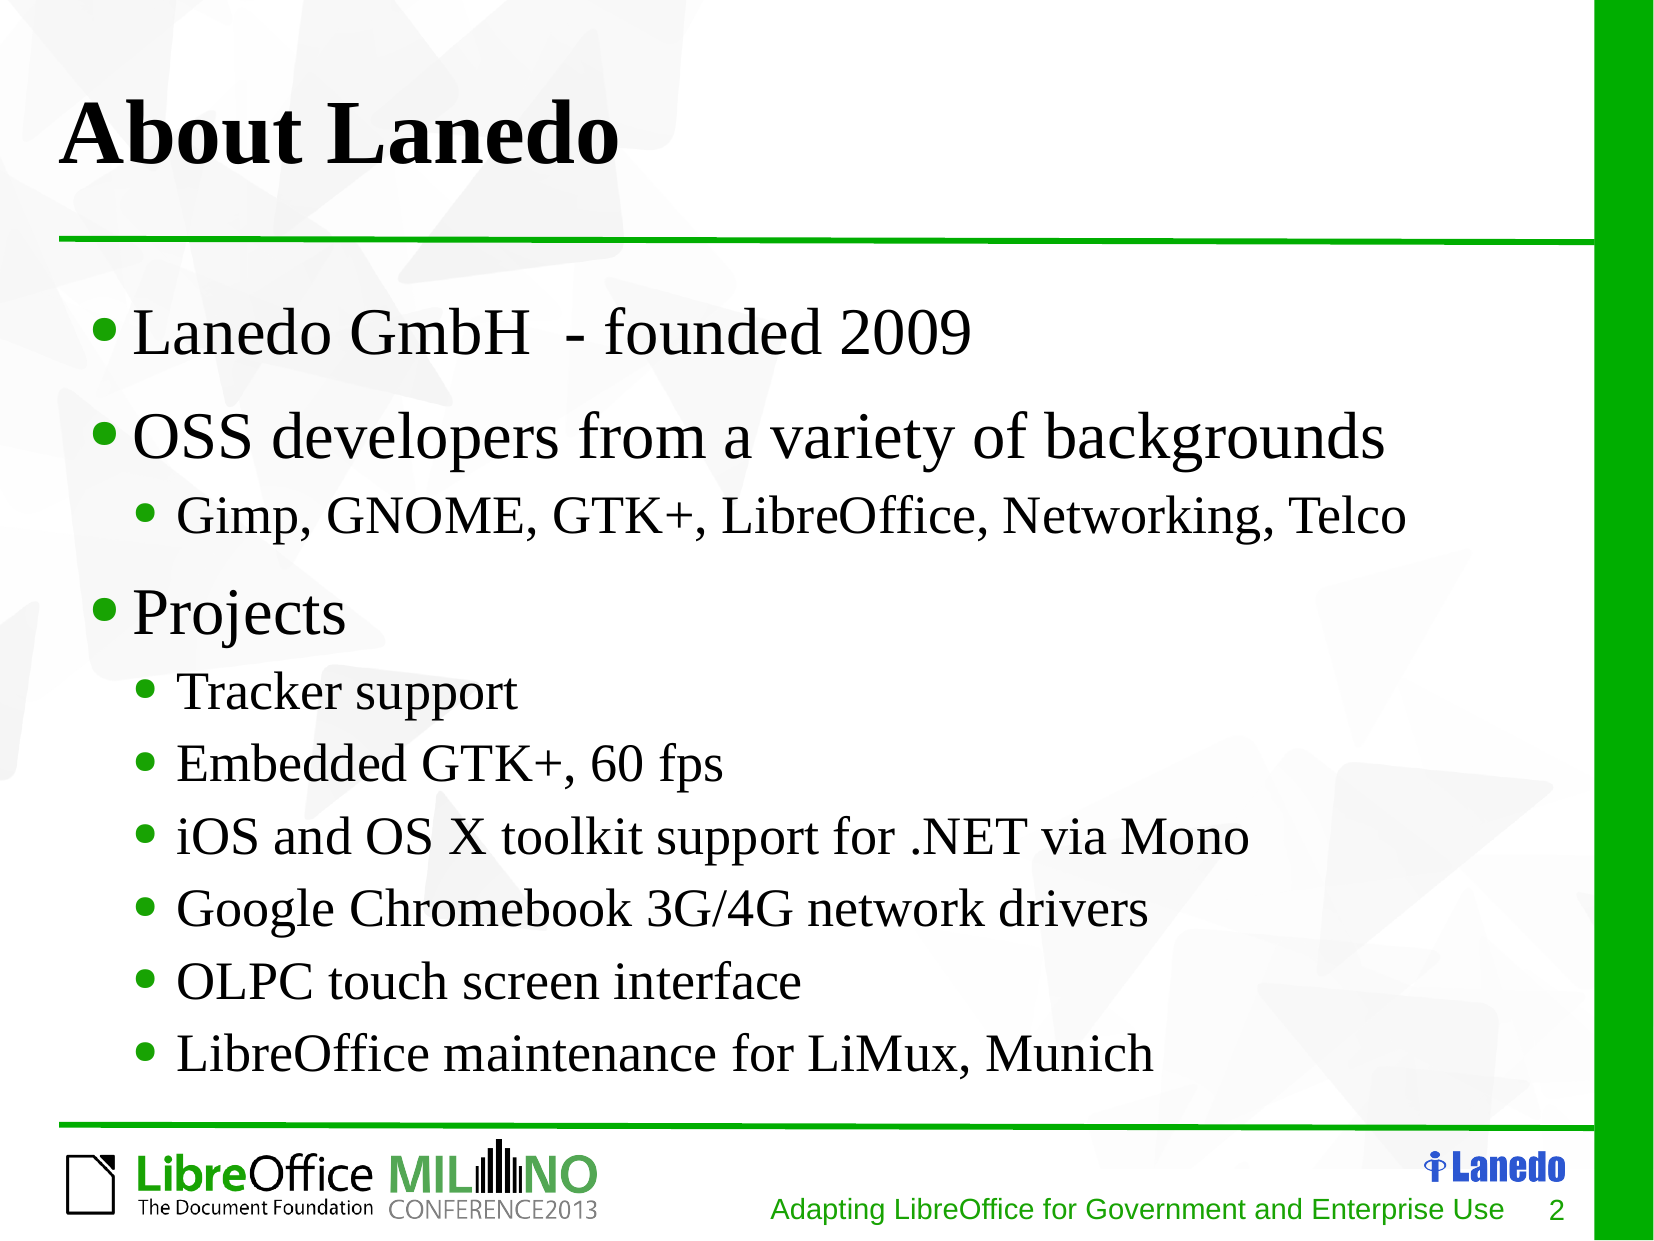

# About Lanedo
Lanedo GmbH - founded 2009
OSS developers from a variety of backgrounds
Gimp, GNOME, GTK+, LibreOffice, Networking, Telco
Projects
Tracker support
Embedded GTK+, 60 fps
iOS and OS X toolkit support for .NET via Mono
Google Chromebook 3G/4G network drivers
OLPC touch screen interface
LibreOffice maintenance for LiMux, Munich
Adapting LibreOffice for Government and Enterprise Use
2